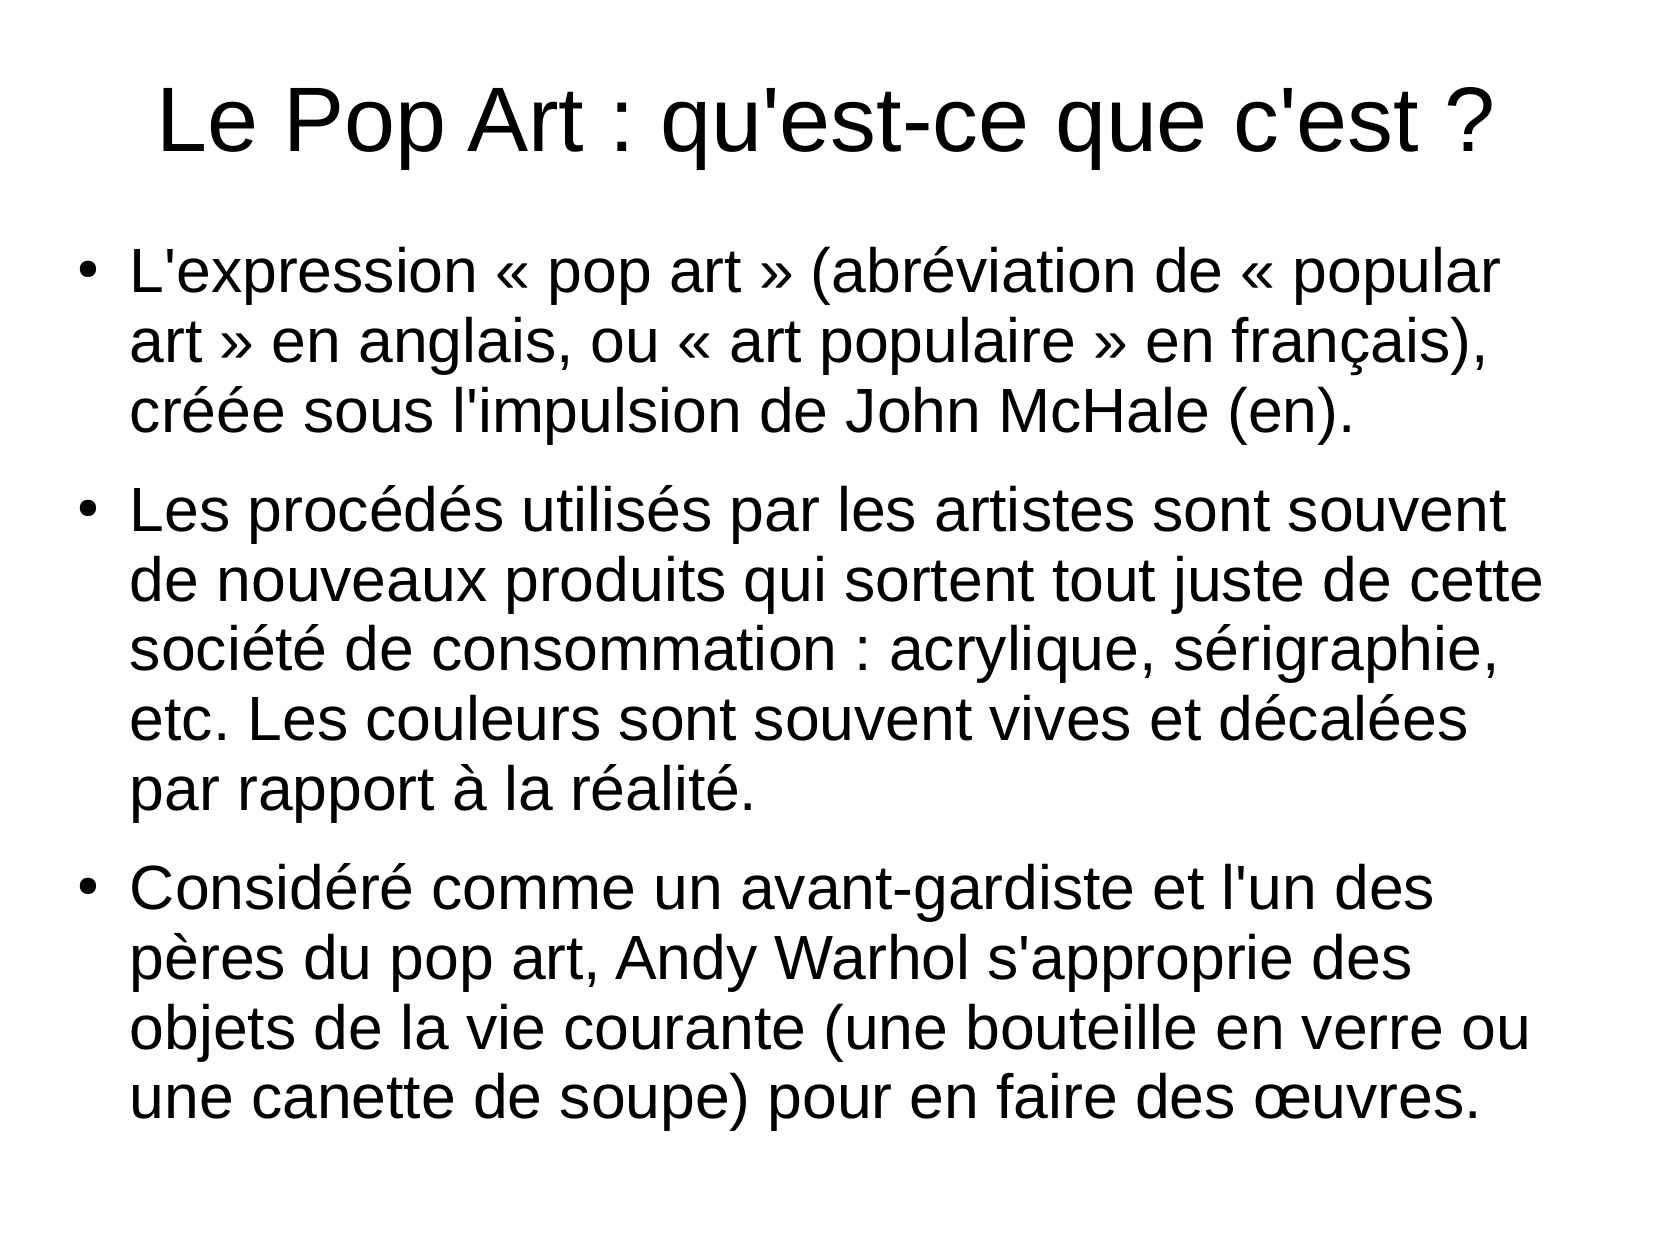

# Le Pop Art : qu'est-ce que c'est ?
L'expression « pop art » (abréviation de « popular art » en anglais, ou « art populaire » en français), créée sous l'impulsion de John McHale (en).
Les procédés utilisés par les artistes sont souvent de nouveaux produits qui sortent tout juste de cette société de consommation : acrylique, sérigraphie, etc. Les couleurs sont souvent vives et décalées par rapport à la réalité.
Considéré comme un avant-gardiste et l'un des pères du pop art, Andy Warhol s'approprie des objets de la vie courante (une bouteille en verre ou une canette de soupe) pour en faire des œuvres.